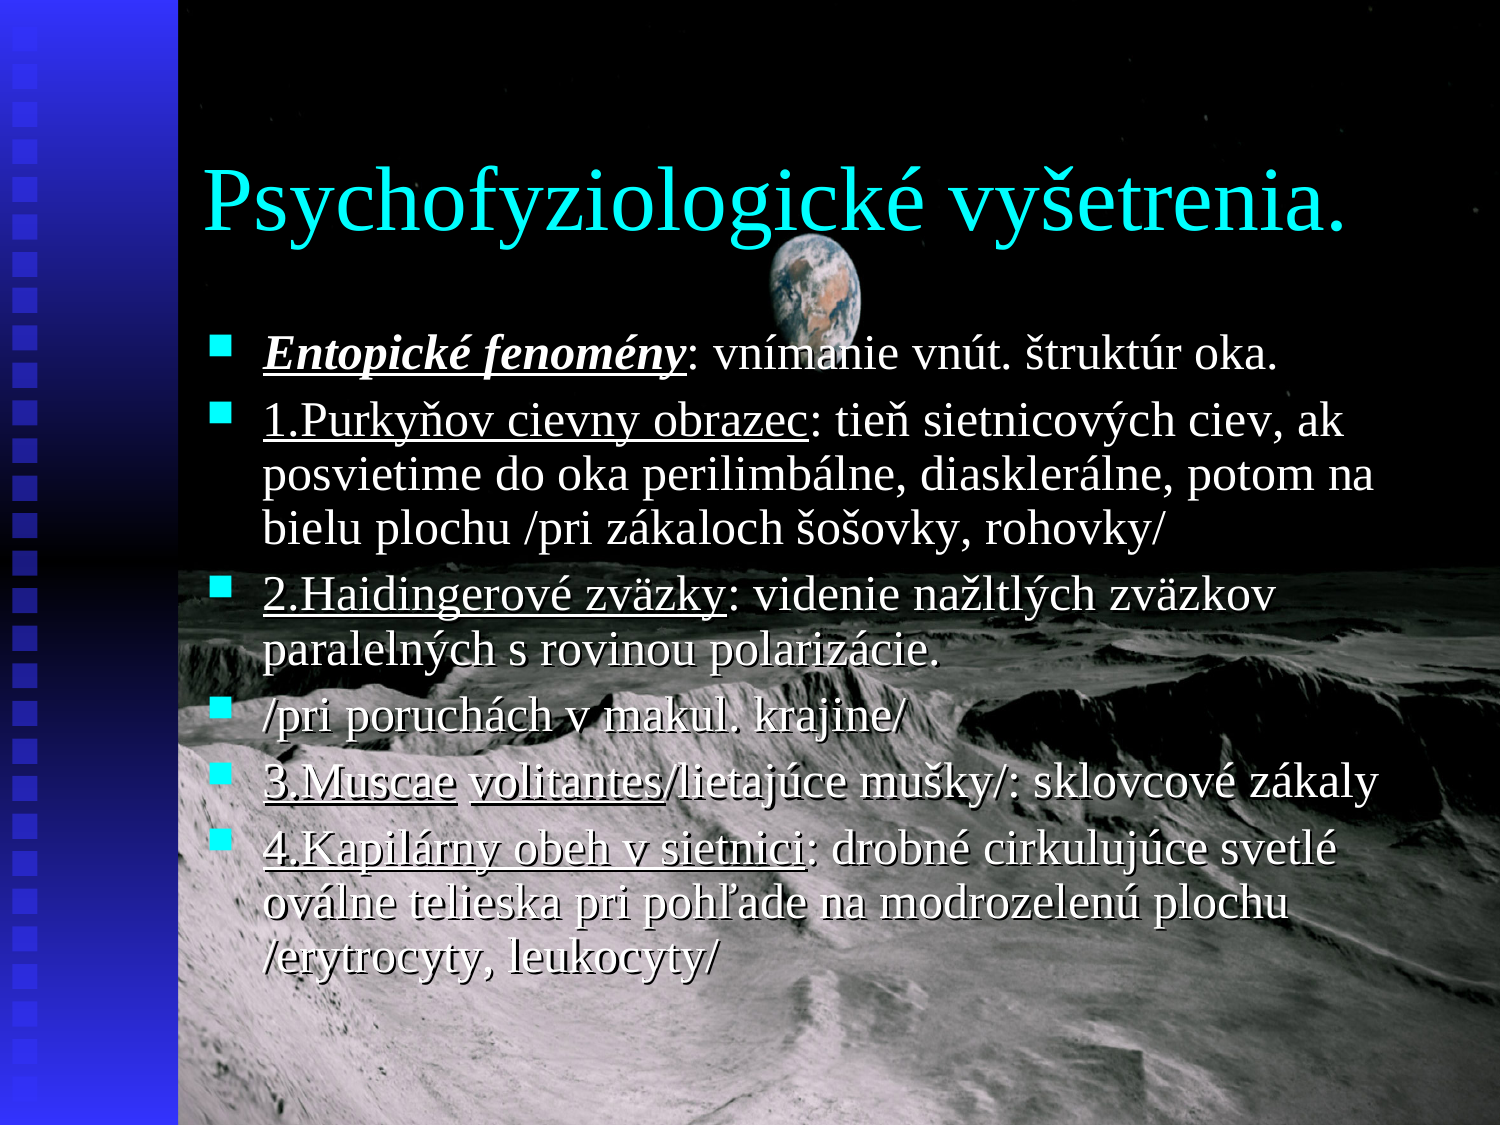

# Psychofyziologické vyšetrenia.
Entopické fenomény: vnímanie vnút. štruktúr oka.
1.Purkyňov cievny obrazec: tieň sietnicových ciev, ak posvietime do oka perilimbálne, diasklerálne, potom na bielu plochu /pri zákaloch šošovky, rohovky/
2.Haidingerové zväzky: videnie nažltlých zväzkov paralelných s rovinou polarizácie.
/pri poruchách v makul. krajine/
3.Muscae volitantes/lietajúce mušky/: sklovcové zákaly
4.Kapilárny obeh v sietnici: drobné cirkulujúce svetlé oválne telieska pri pohľade na modrozelenú plochu /erytrocyty, leukocyty/